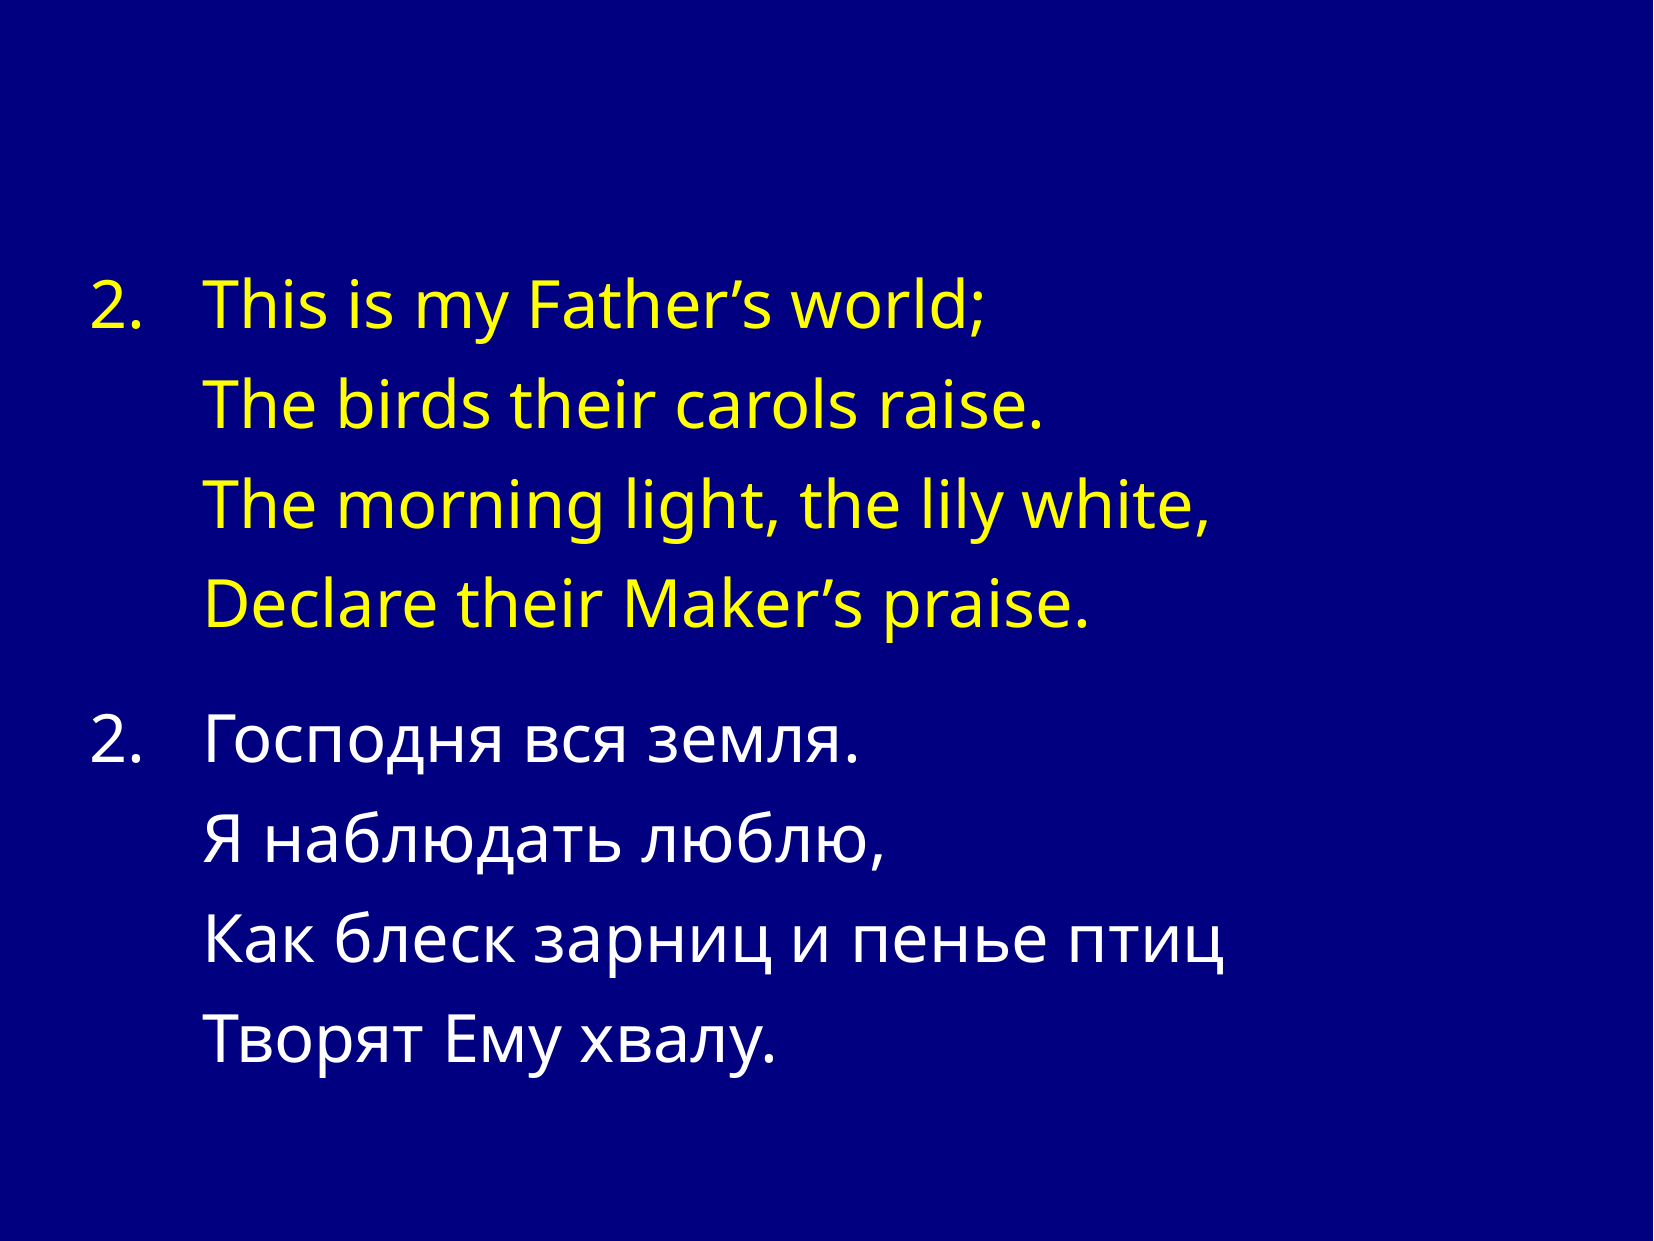

2.	This is my Father’s world;
	The birds their carols raise.
	The morning light, the lily white,
	Declare their Maker’s praise.
2.	Господня вся земля.
	Я наблюдать люблю,
	Как блеск зарниц и пенье птиц
	Творят Ему хвалу.